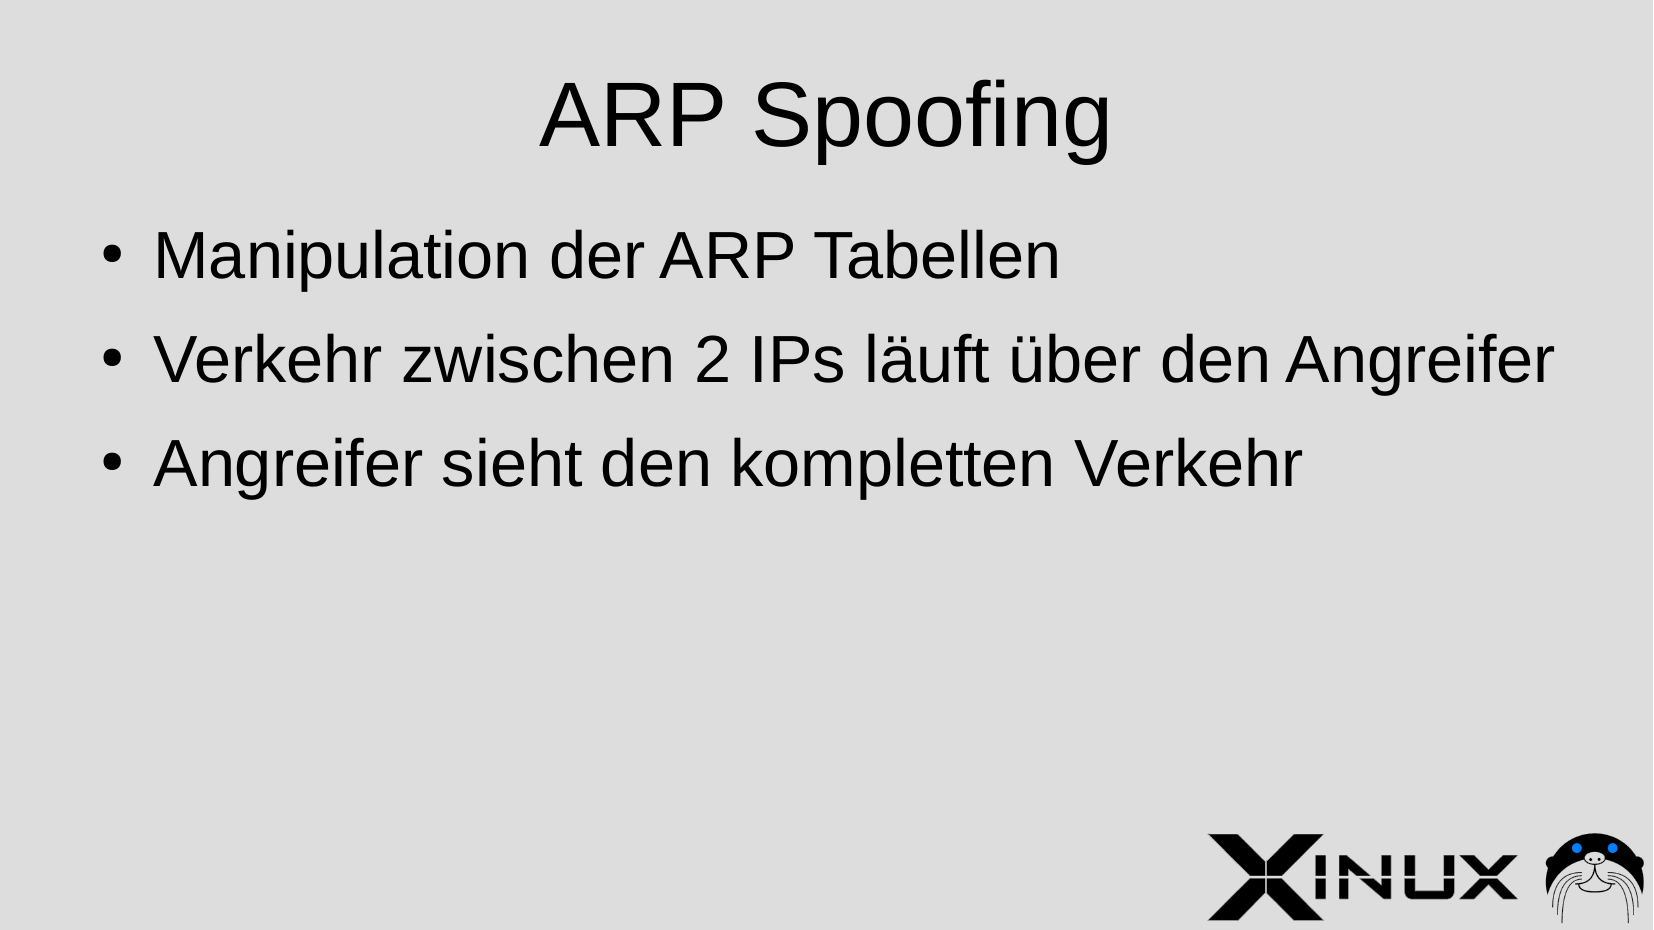

# ARP Spoofing
Manipulation der ARP Tabellen
Verkehr zwischen 2 IPs läuft über den Angreifer
Angreifer sieht den kompletten Verkehr